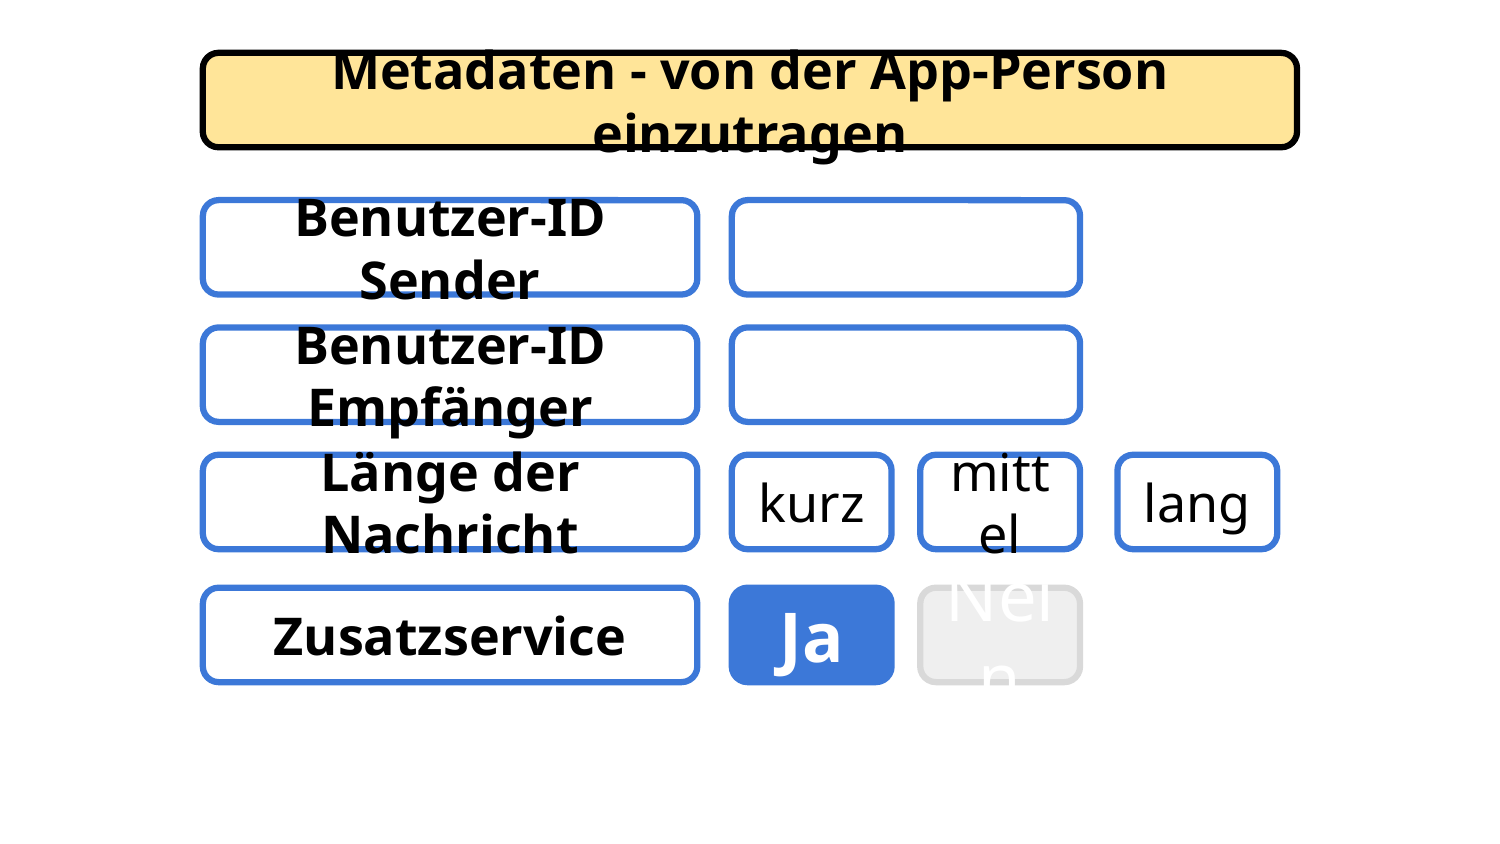

Metadaten - von der App-Person einzutragen
Benutzer-ID Sender
Benutzer-ID Empfänger
Länge der Nachricht
kurz
mittel
lang
Zusatzservice
Ja
Nein